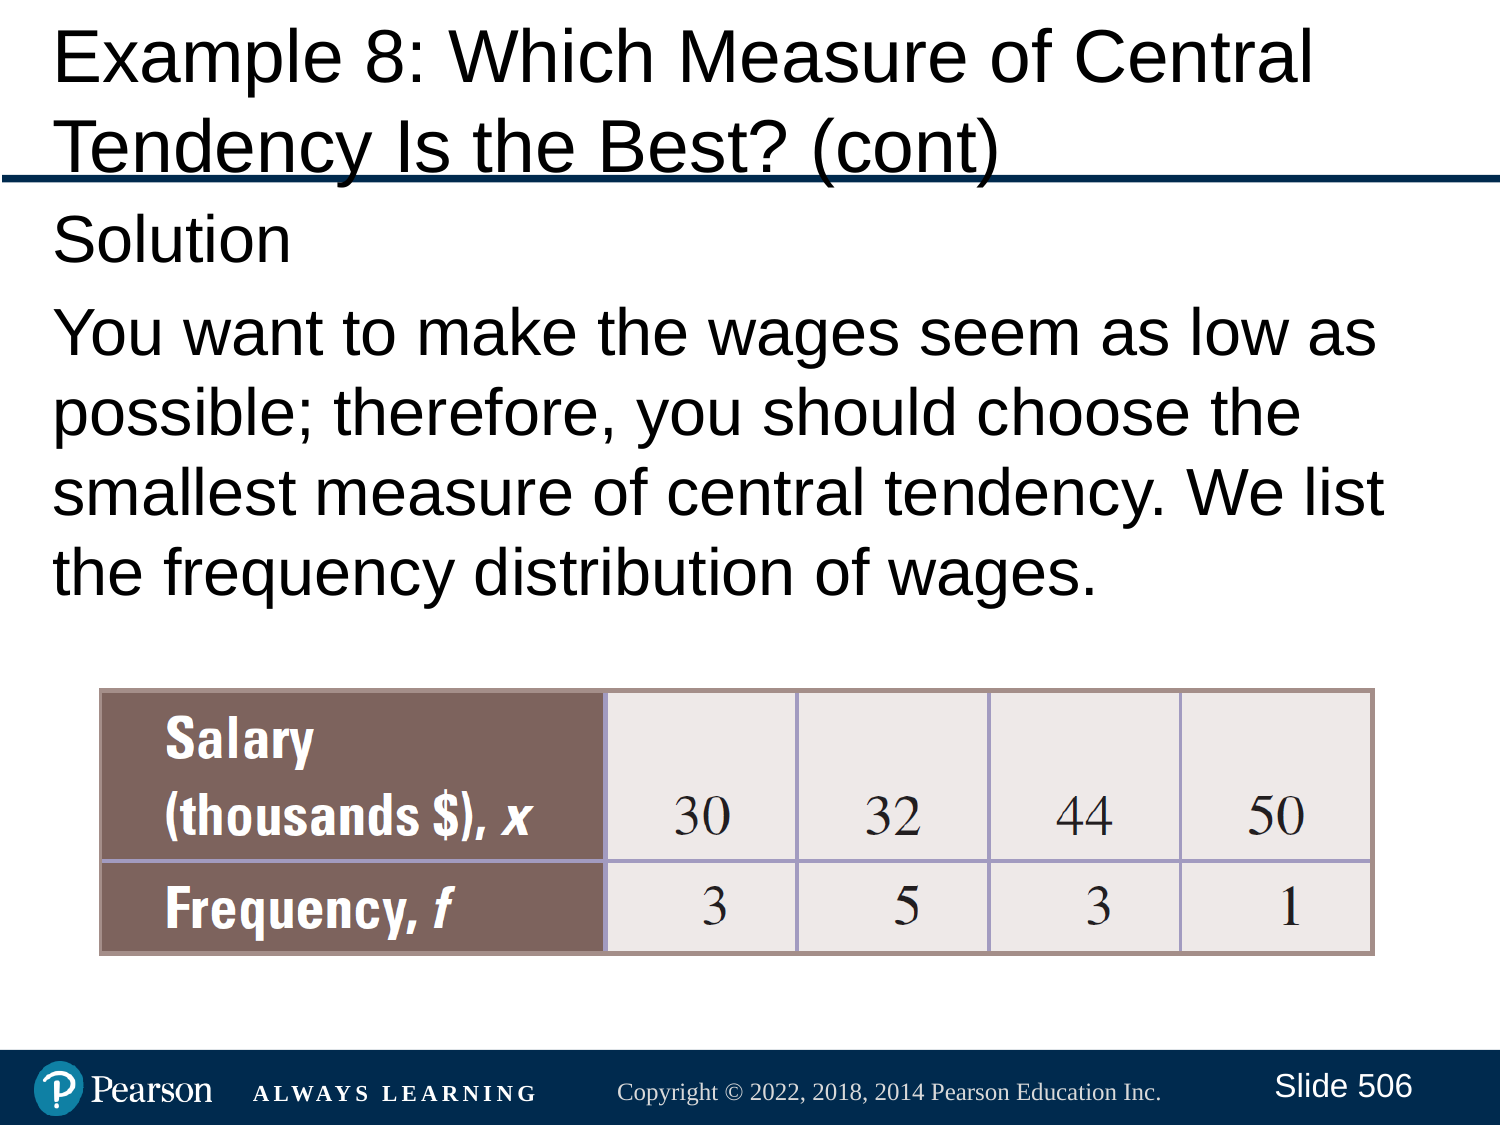

# Example 8: Which Measure of Central Tendency Is the Best? (cont)
Solution
You want to make the wages seem as low as possible; therefore, you should choose the smallest measure of central tendency. We list the frequency distribution of wages.